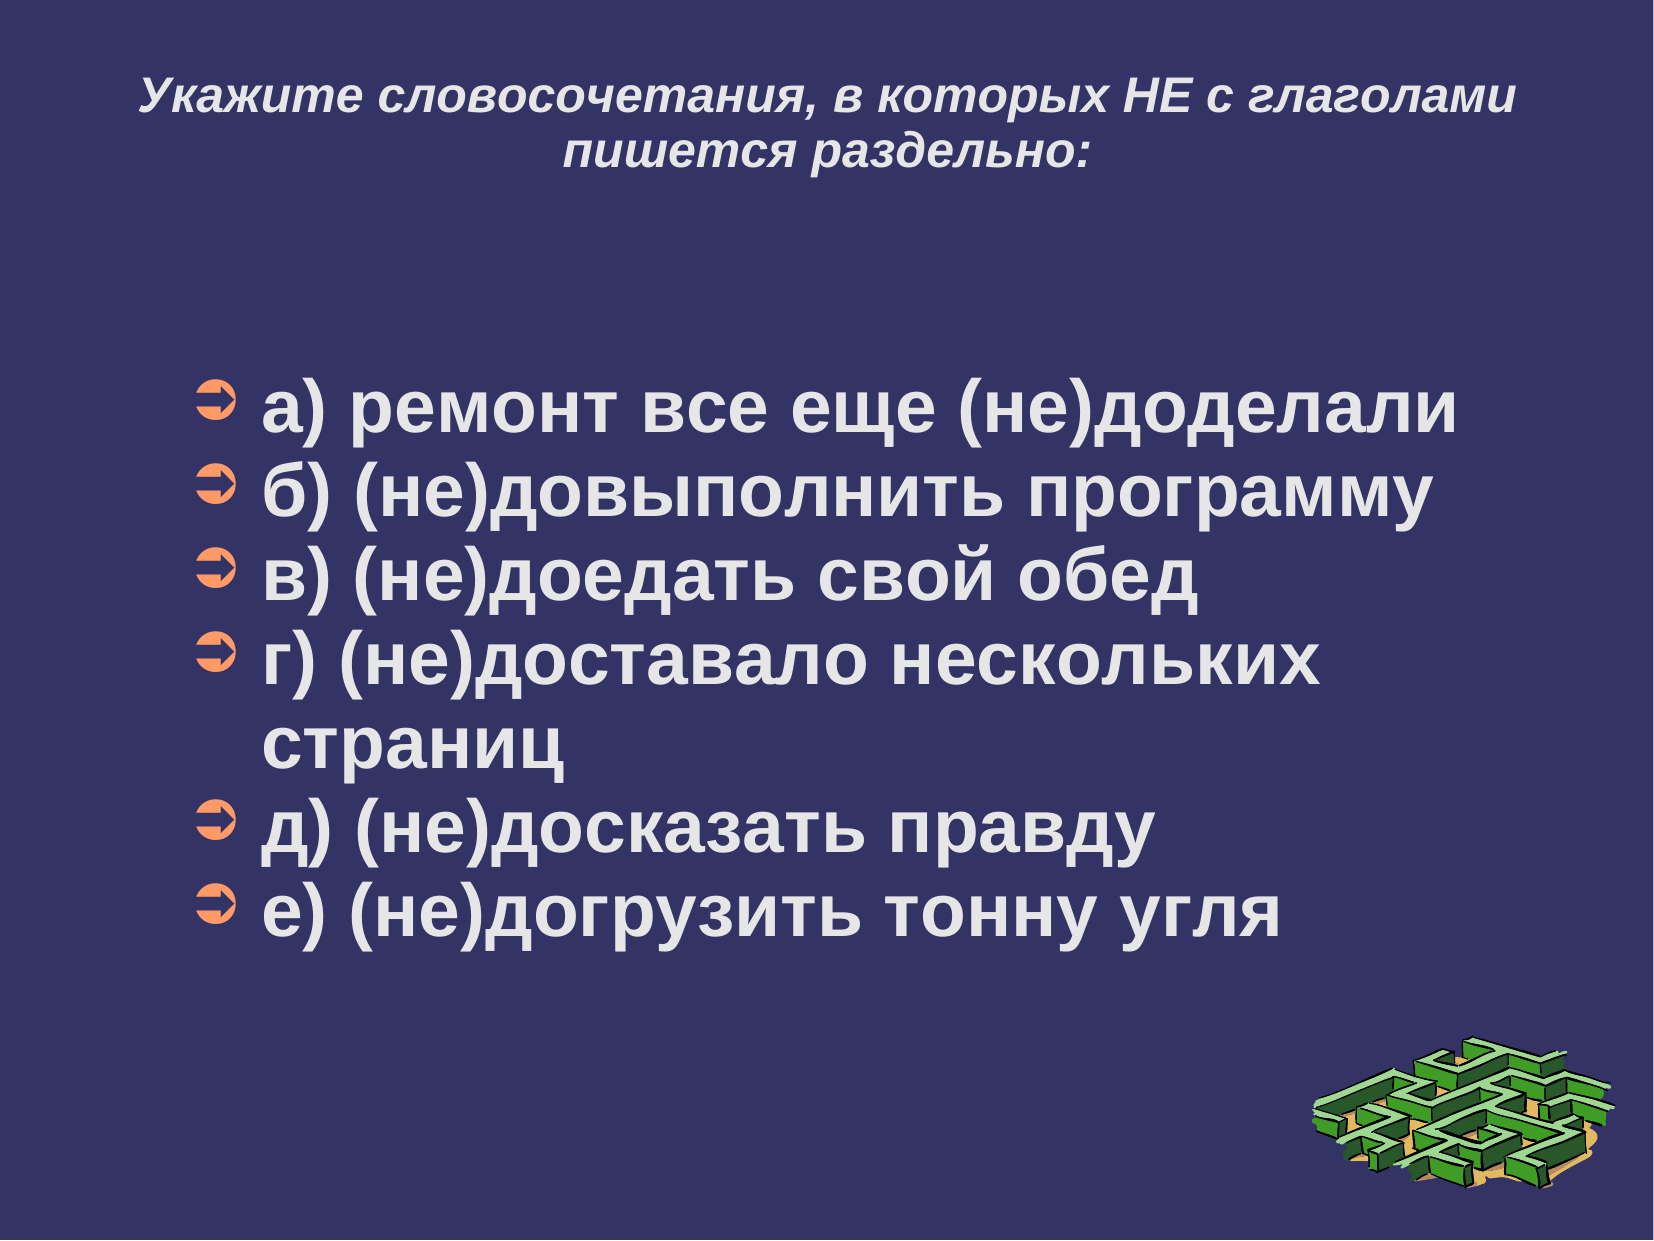

# Укажите словосочетания, в которых НЕ с глаголами пишется раздельно:
а) ремонт все еще (не)доделали
б) (не)довыполнить программу
в) (не)доедать свой обед
г) (не)доставало нескольких страниц
д) (не)досказать правду
е) (не)догрузить тонну угля